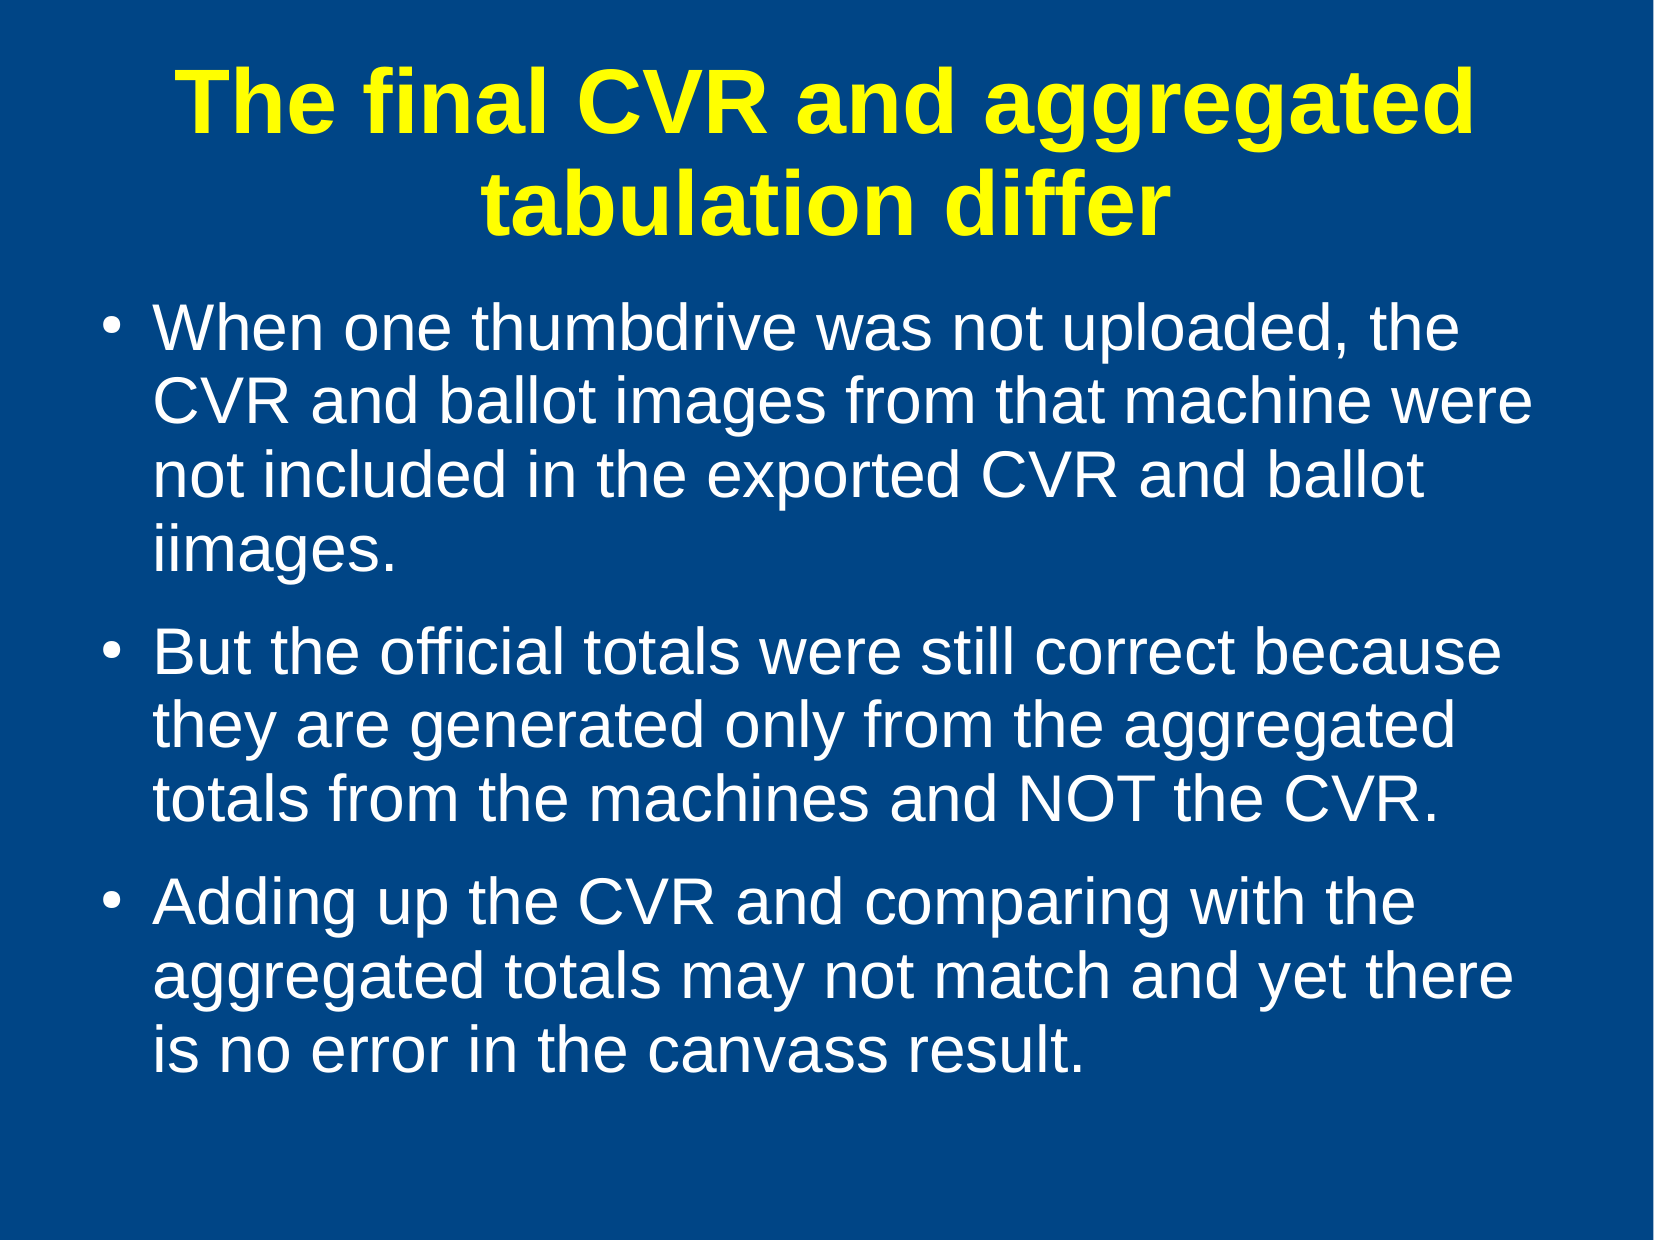

# The final CVR and aggregated tabulation differ
When one thumbdrive was not uploaded, the CVR and ballot images from that machine were not included in the exported CVR and ballot iimages.
But the official totals were still correct because they are generated only from the aggregated totals from the machines and NOT the CVR.
Adding up the CVR and comparing with the aggregated totals may not match and yet there is no error in the canvass result.